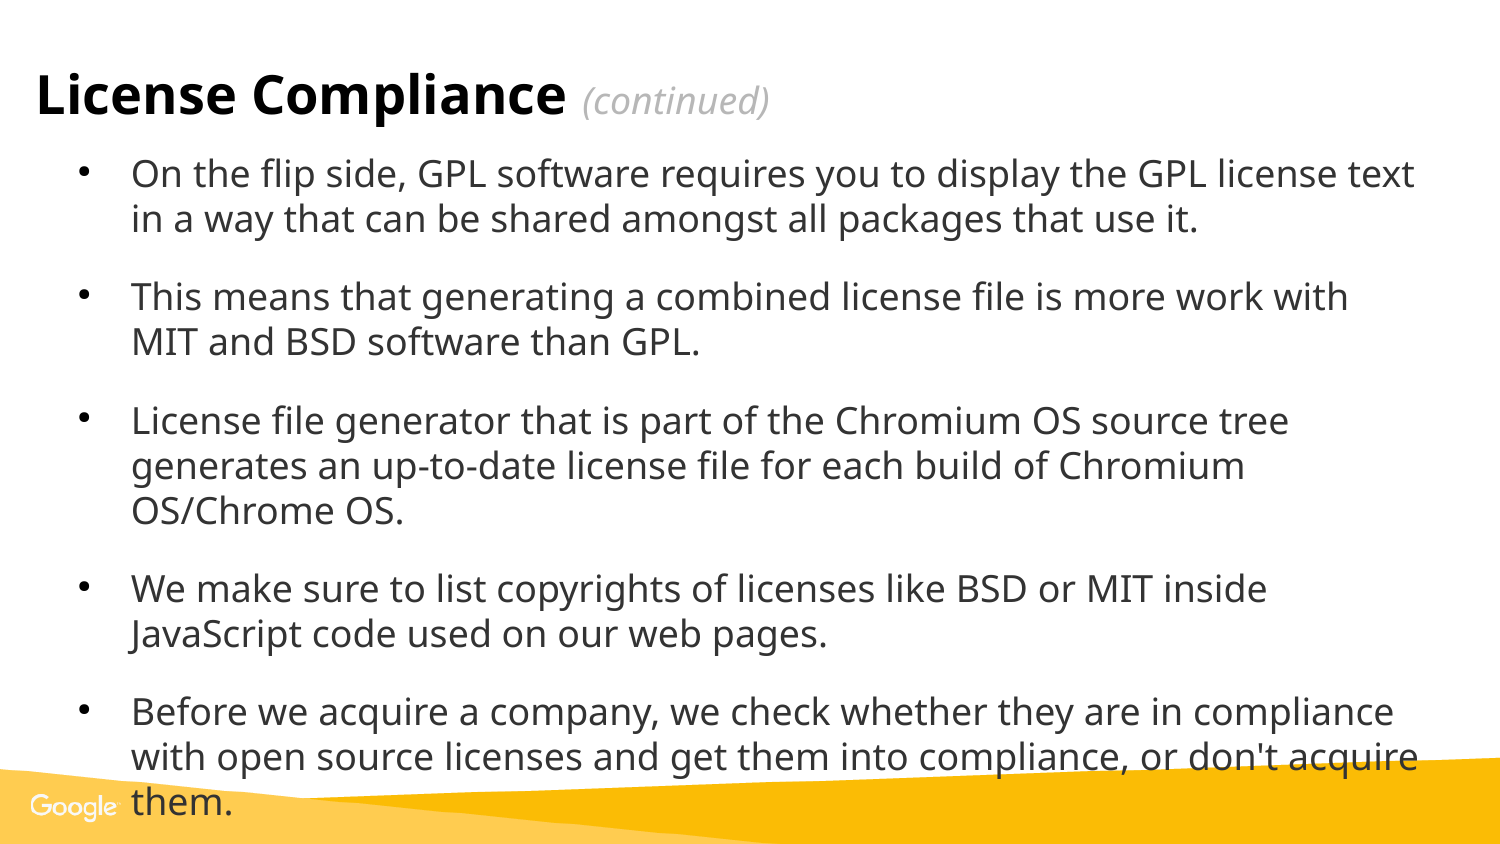

License Compliance (continued)
# On the flip side, GPL software requires you to display the GPL license text in a way that can be shared amongst all packages that use it.
This means that generating a combined license file is more work with MIT and BSD software than GPL.
License file generator that is part of the Chromium OS source tree generates an up-to-date license file for each build of Chromium OS/Chrome OS.
We make sure to list copyrights of licenses like BSD or MIT inside JavaScript code used on our web pages.
Before we acquire a company, we check whether they are in compliance with open source licenses and get them into compliance, or don't acquire them.